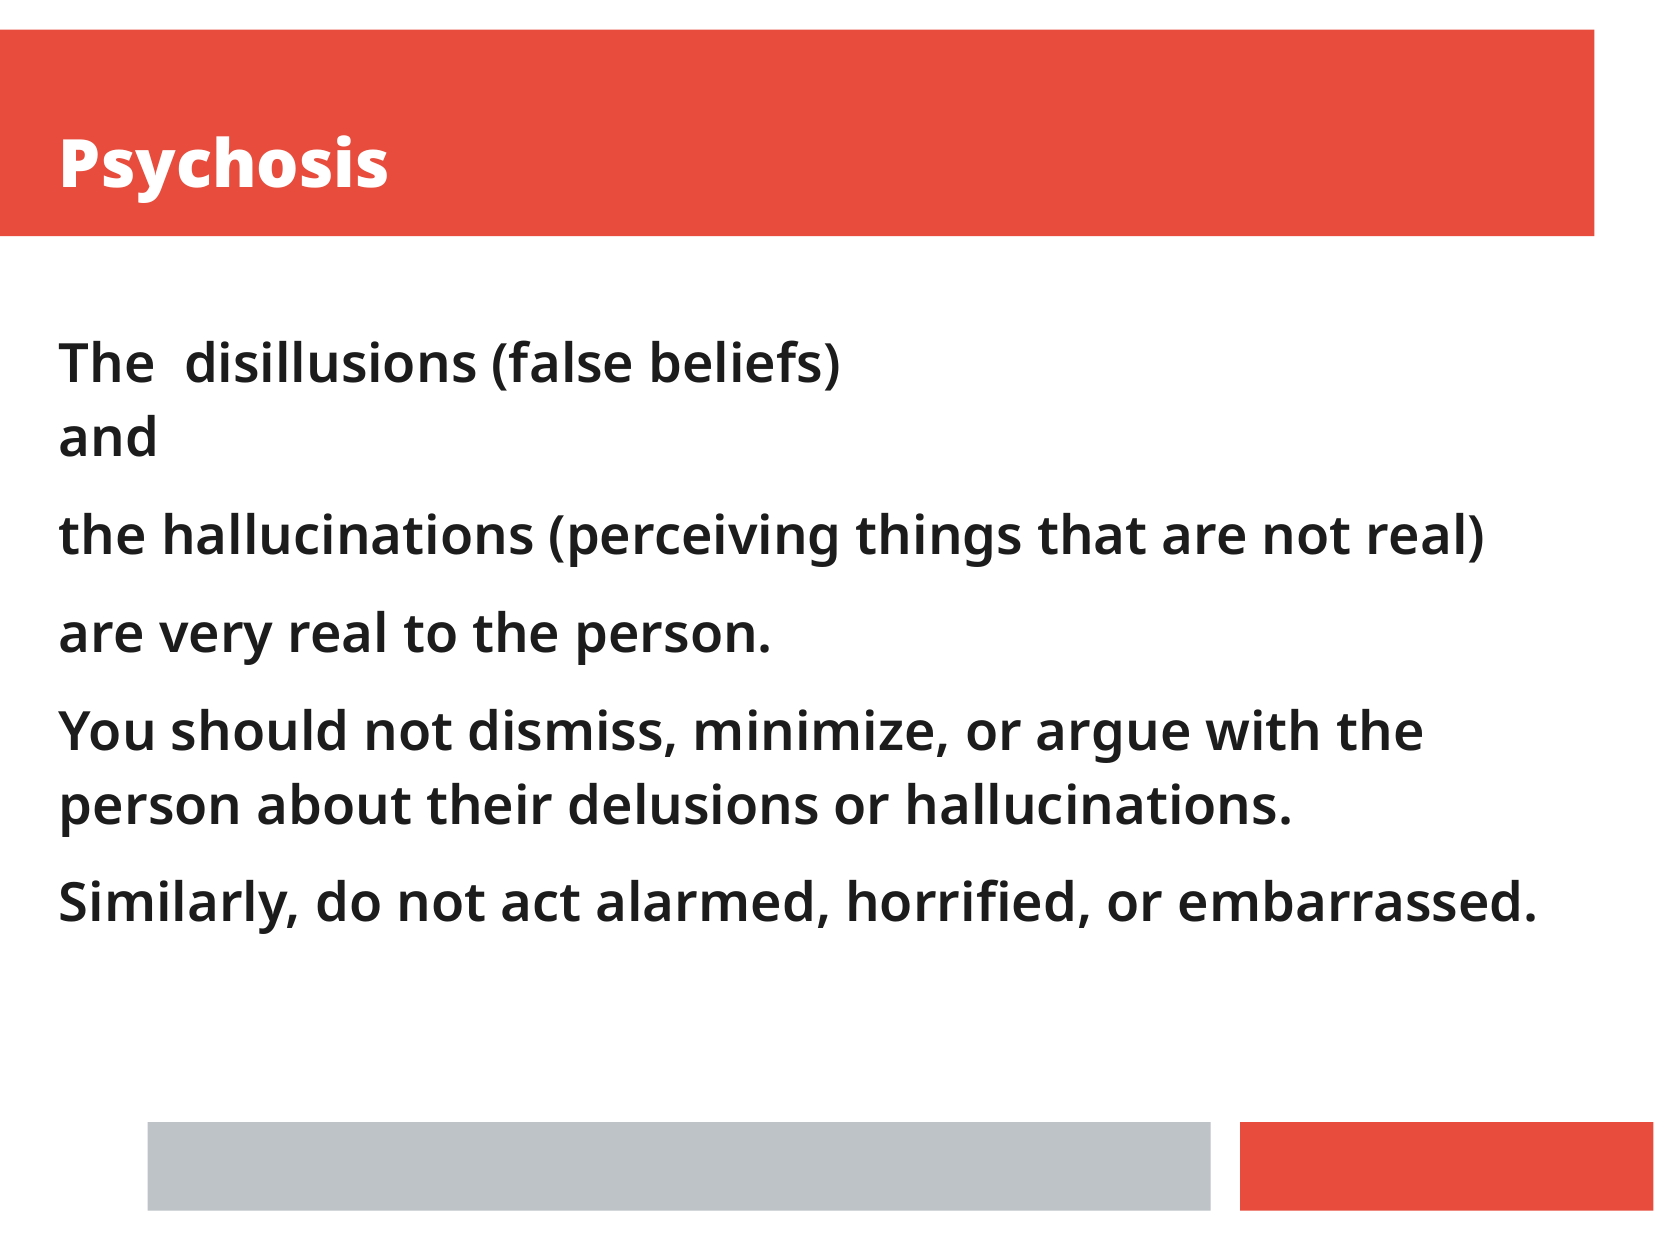

# Psychosis
The disillusions (false beliefs)
and
the hallucinations (perceiving things that are not real)
are very real to the person.
You should not dismiss, minimize, or argue with the person about their delusions or hallucinations.
Similarly, do not act alarmed, horrified, or embarrassed.